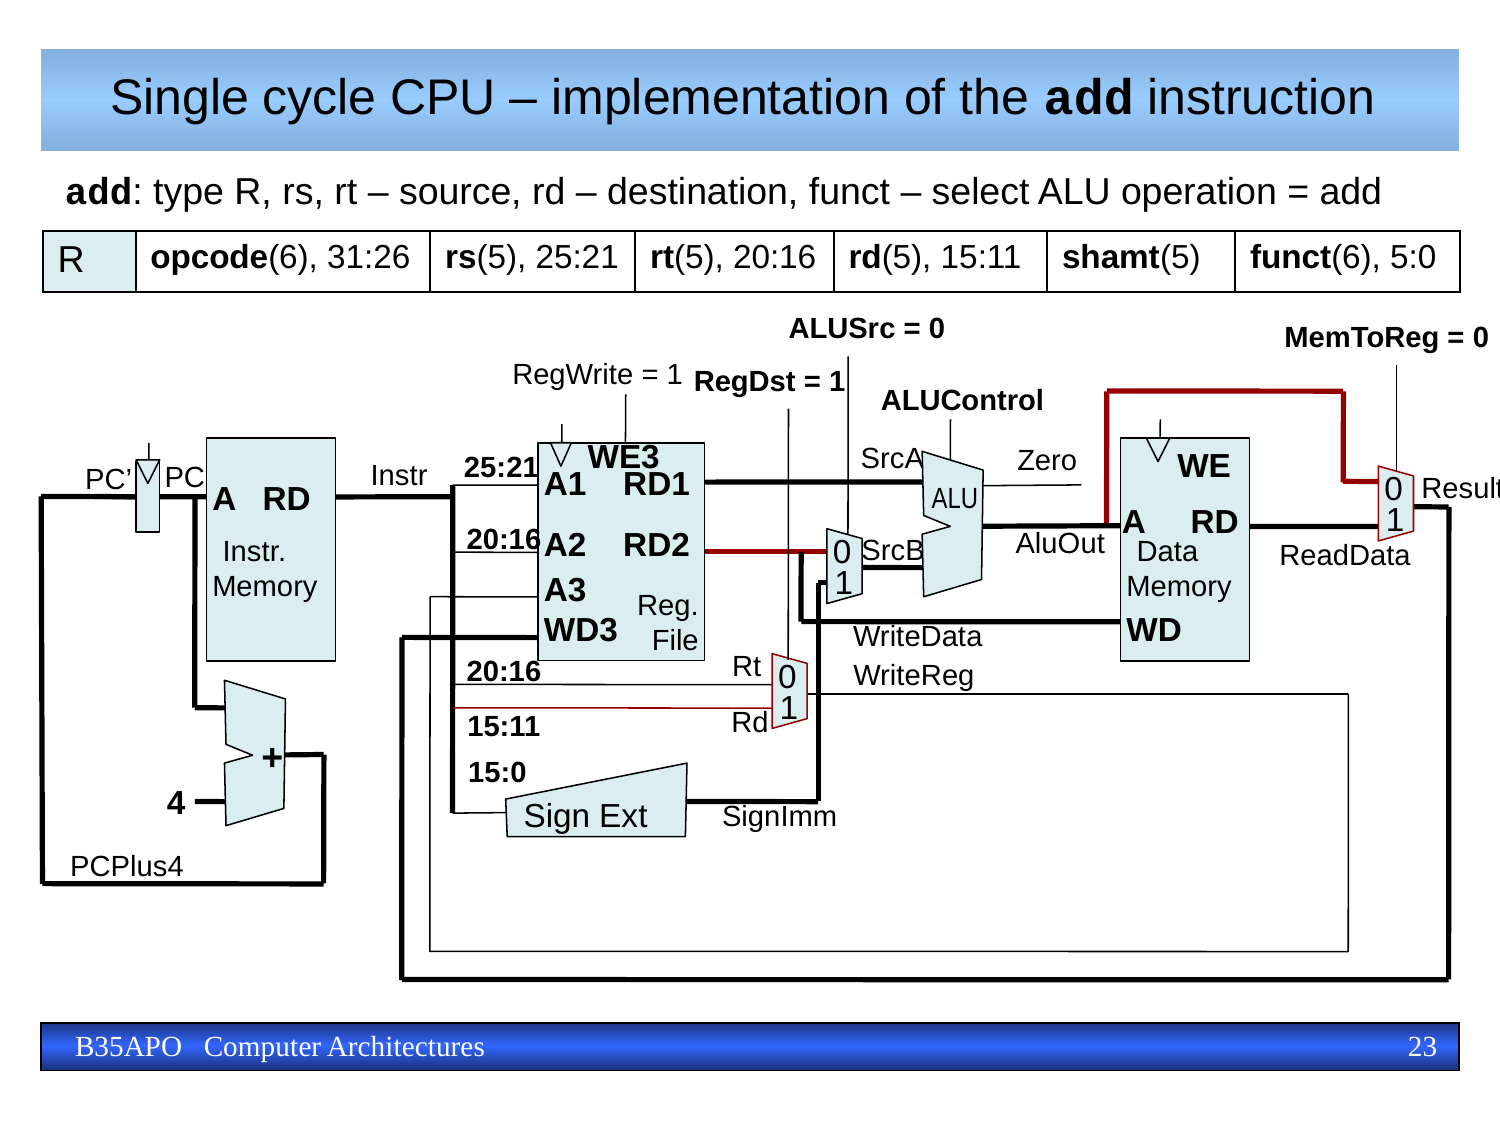

# Single cycle CPU – implementation of the add instruction
add: type R, rs, rt – source, rd – destination, funct – select ALU operation = add
| R | opcode(6), 31:26 | rs(5), 25:21 | rt(5), 20:16 | rd(5), 15:11 | shamt(5) | funct(6), 5:0 |
| --- | --- | --- | --- | --- | --- | --- |
ALUSrc = 0
MemToReg = 0
RegWrite = 1
RegDst = 1
ALUControl
WE3
Reg.
 File
A1 RD1
A2 RD2
A3
WD3
SrcA
Zero
Instr. Memory
A RD
Data Memory
WE
A RD
WD
25:21
Instr
PC
PC’
0
1
Result
ALU
20:16
AluOut
0
1
SrcB
ReadData
WriteData
Rt
20:16
0
1
WriteReg
Rd
15:11
+
15:0
Sign Ext
4
SignImm
PCPlus4
B35APO Computer Architectures
23